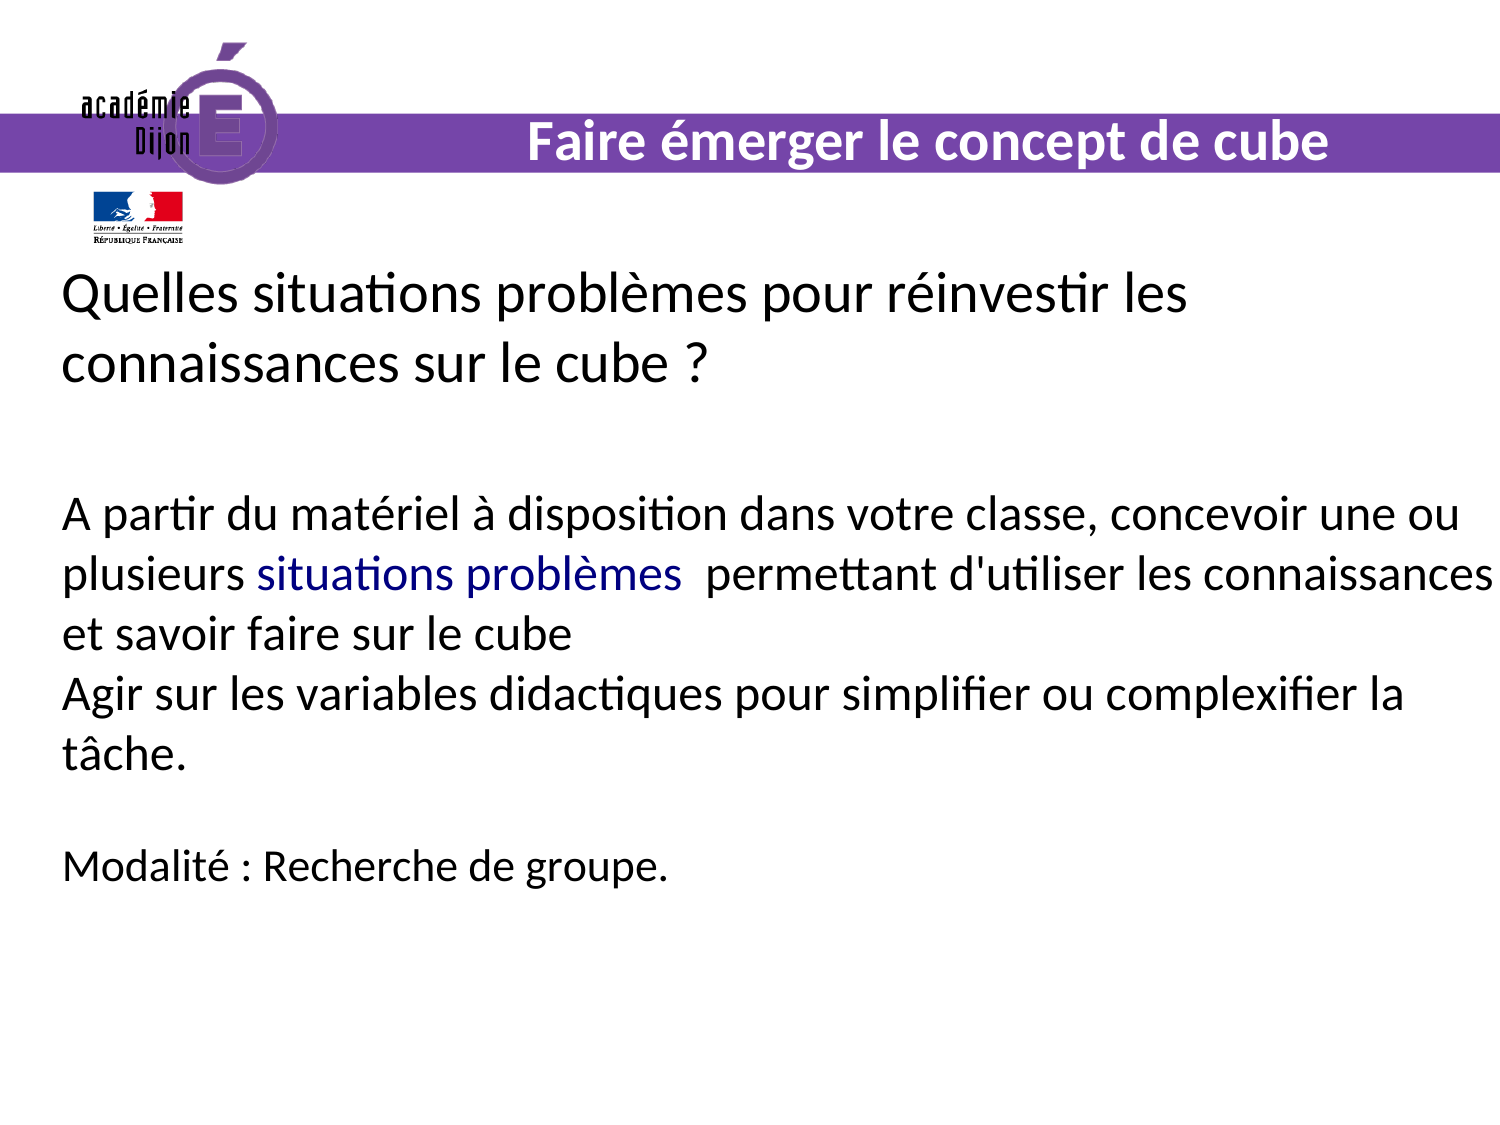

Faire émerger le concept de cube
Quelles situations problèmes pour réinvestir les connaissances sur le cube ?
A partir du matériel à disposition dans votre classe, concevoir une ou plusieurs situations problèmes permettant d'utiliser les connaissances et savoir faire sur le cube
Agir sur les variables didactiques pour simplifier ou complexifier la tâche.
Modalité : Recherche de groupe.